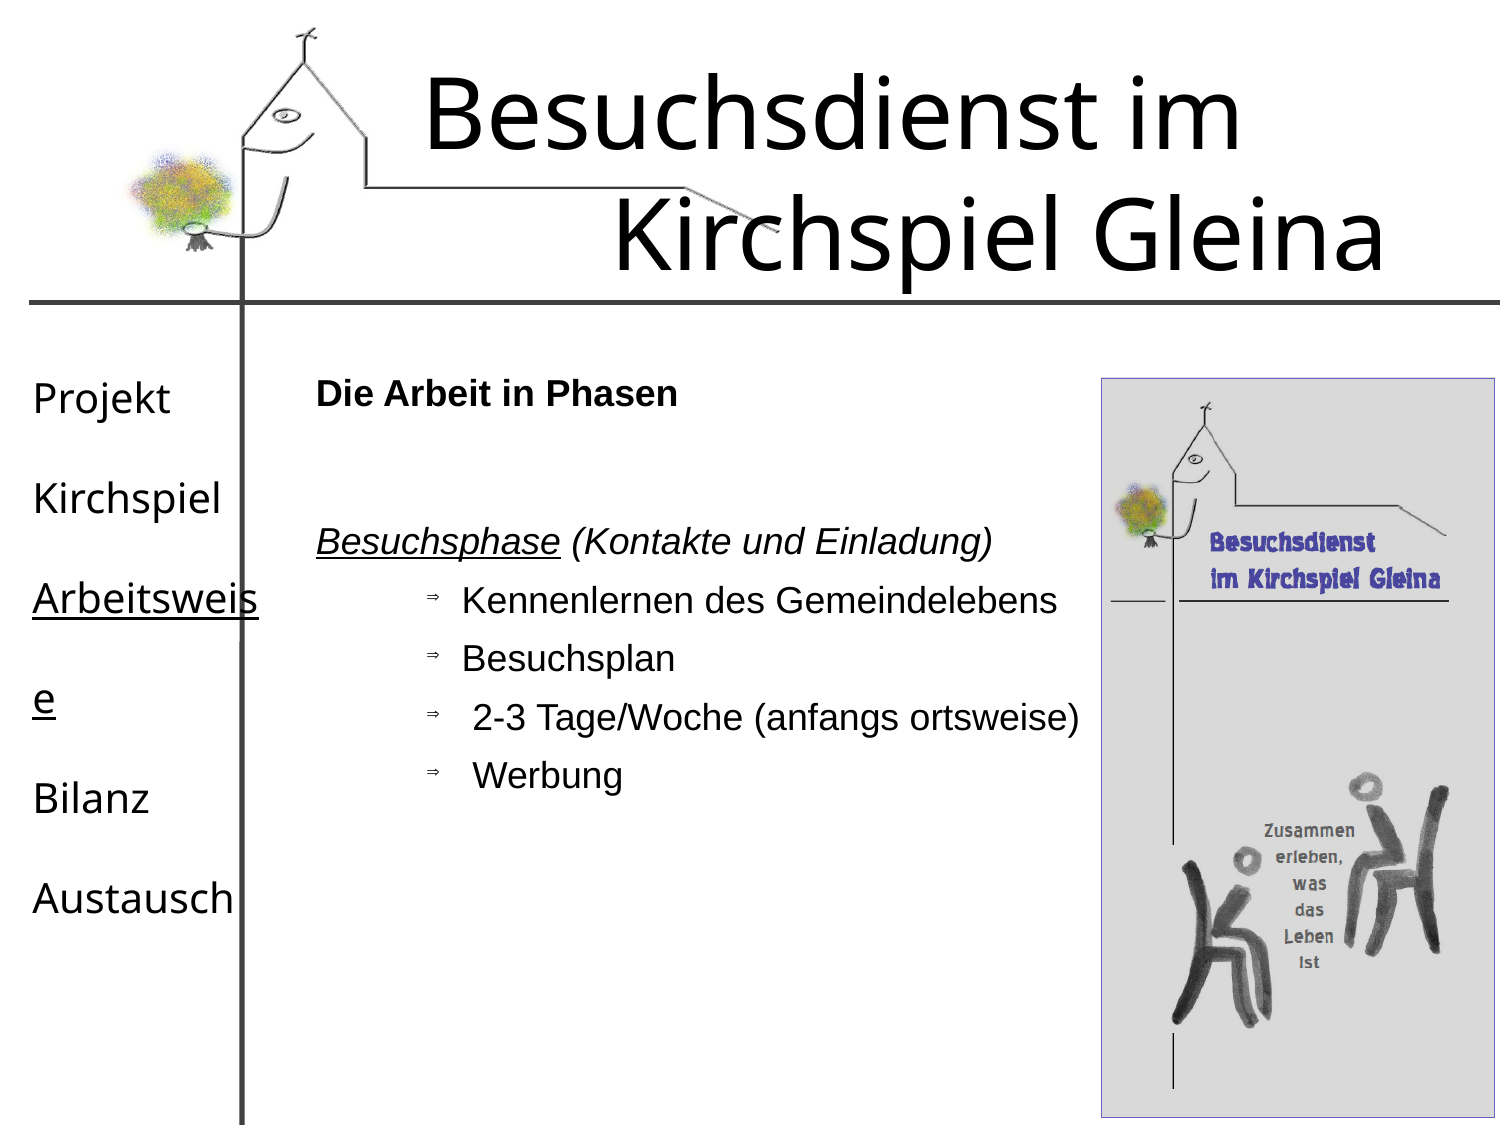

Projekt
Kirchspiel
Arbeitsweise
Bilanz
Austausch
Die Arbeit in Phasen
Besuchsphase (Kontakte und Einladung)
Kennenlernen des Gemeindelebens
Besuchsplan
 2-3 Tage/Woche (anfangs ortsweise)
 Werbung